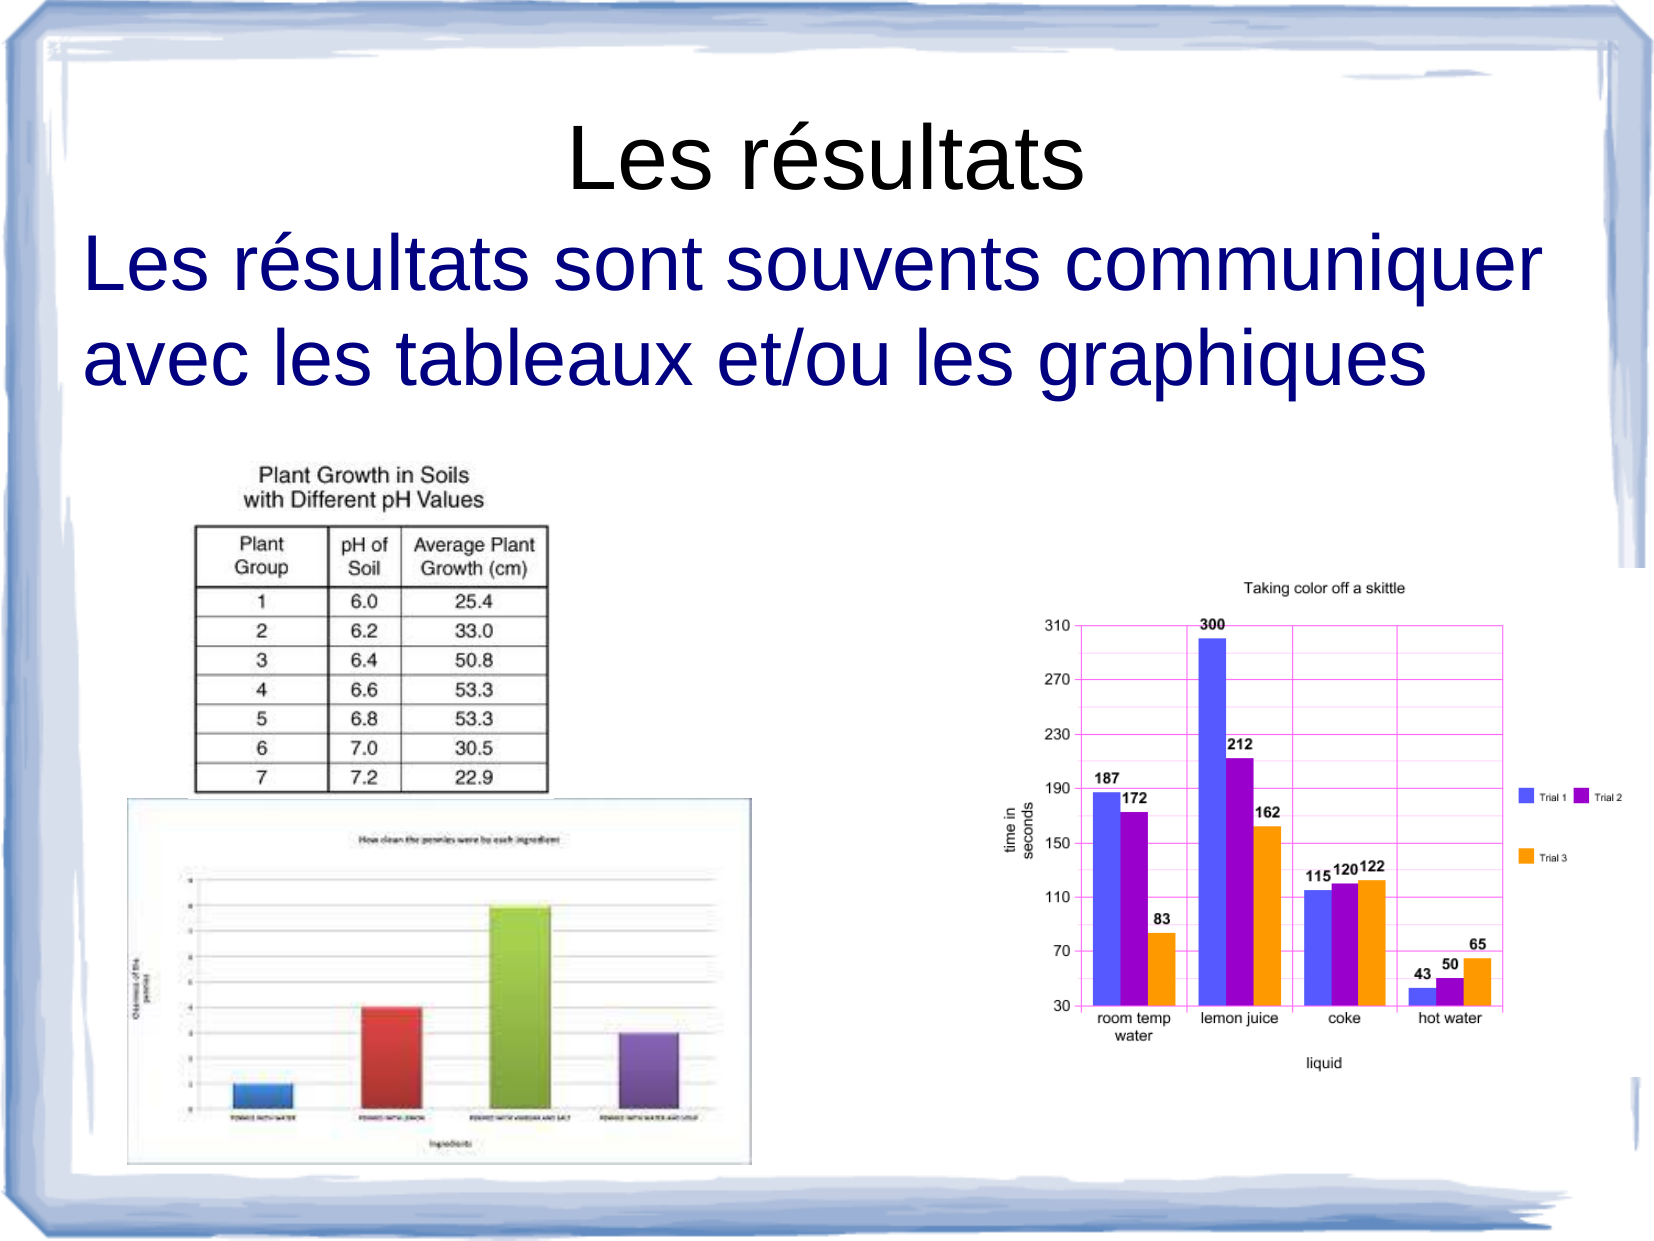

# Les résultats
Les résultats sont souvents communiquer avec les tableaux et/ou les graphiques